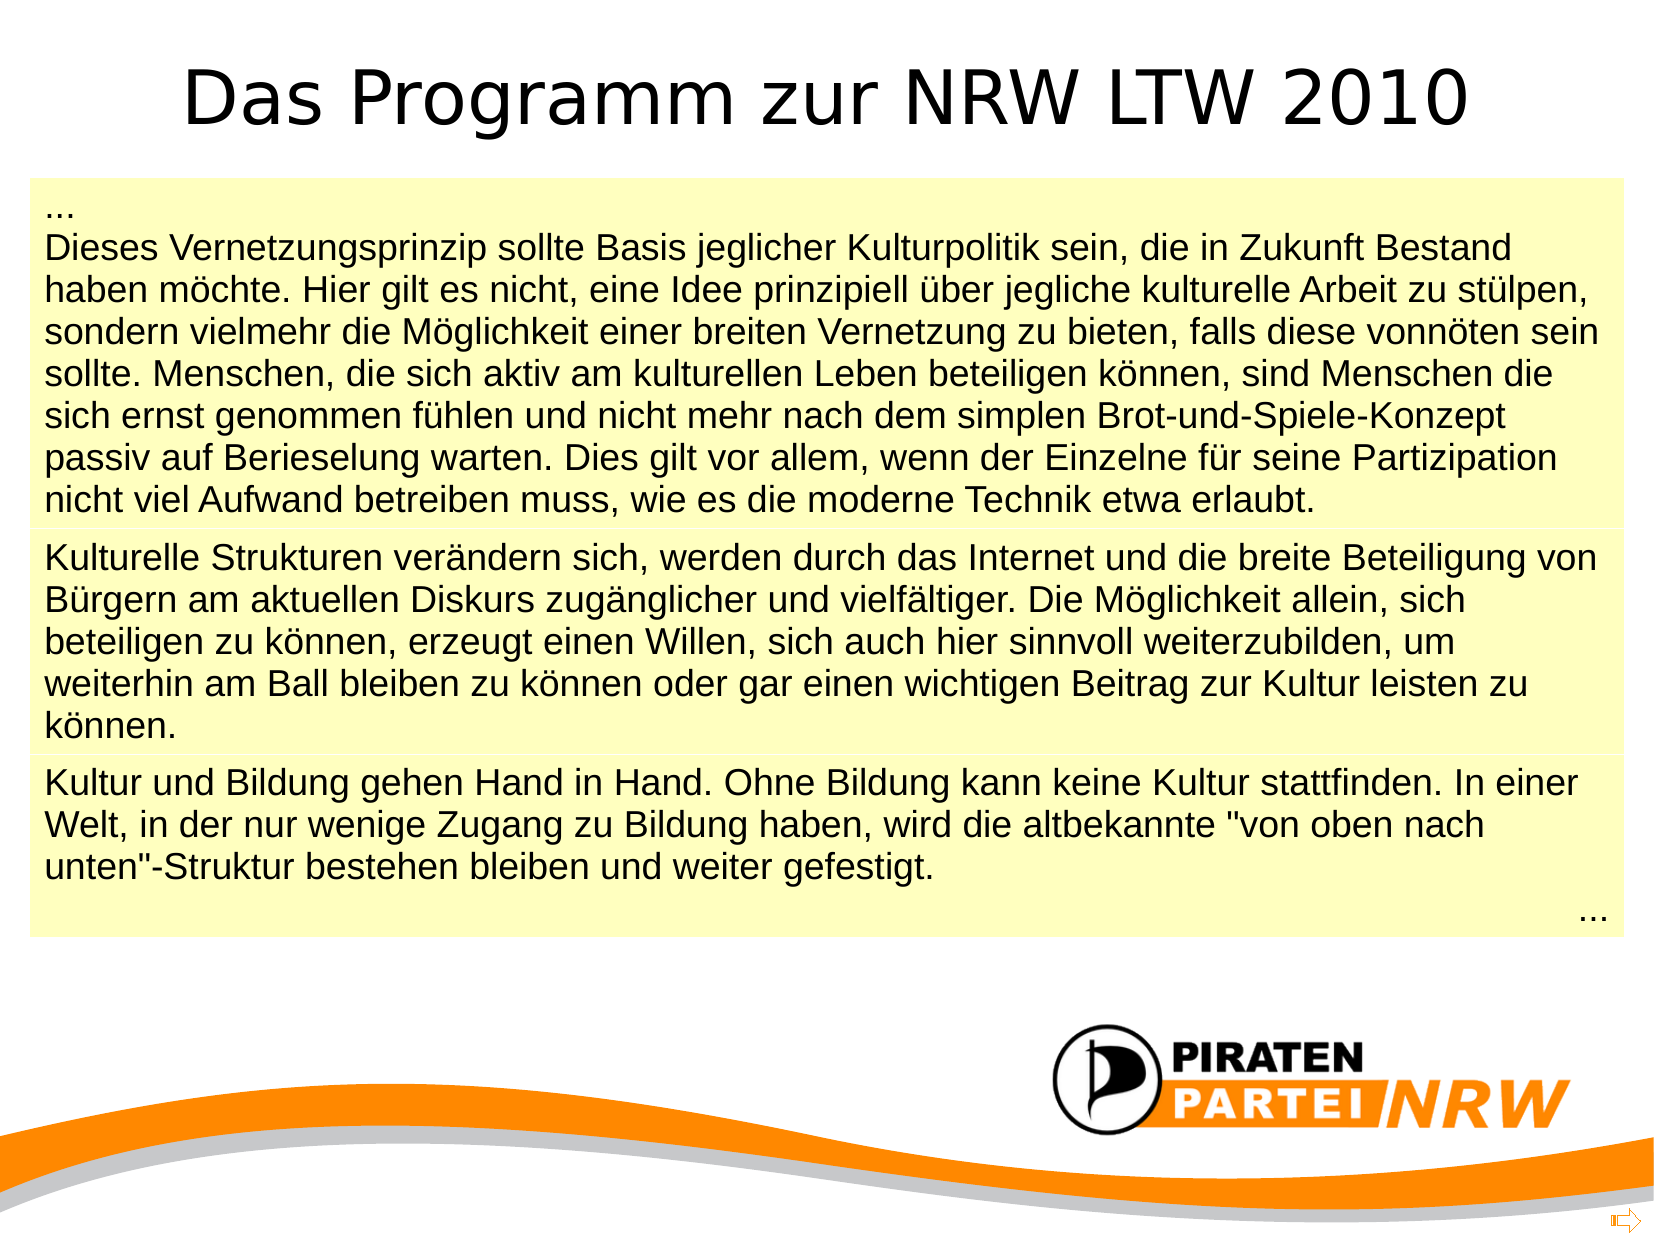

# Das Programm zur NRW LTW 2010
| ... Dieses Vernetzungsprinzip sollte Basis jeglicher Kulturpolitik sein, die in Zukunft Bestand haben möchte. Hier gilt es nicht, eine Idee prinzipiell über jegliche kulturelle Arbeit zu stülpen, sondern vielmehr die Möglichkeit einer breiten Vernetzung zu bieten, falls diese vonnöten sein sollte. Menschen, die sich aktiv am kulturellen Leben beteiligen können, sind Menschen die sich ernst genommen fühlen und nicht mehr nach dem simplen Brot-und-Spiele-Konzept passiv auf Berieselung warten. Dies gilt vor allem, wenn der Einzelne für seine Partizipation nicht viel Aufwand betreiben muss, wie es die moderne Technik etwa erlaubt. |
| --- |
| Kulturelle Strukturen verändern sich, werden durch das Internet und die breite Beteiligung von Bürgern am aktuellen Diskurs zugänglicher und vielfältiger. Die Möglichkeit allein, sich beteiligen zu können, erzeugt einen Willen, sich auch hier sinnvoll weiterzubilden, um weiterhin am Ball bleiben zu können oder gar einen wichtigen Beitrag zur Kultur leisten zu können. |
| Kultur und Bildung gehen Hand in Hand. Ohne Bildung kann keine Kultur stattfinden. In einer Welt, in der nur wenige Zugang zu Bildung haben, wird die altbekannte "von oben nach unten"-Struktur bestehen bleiben und weiter gefestigt. ... |